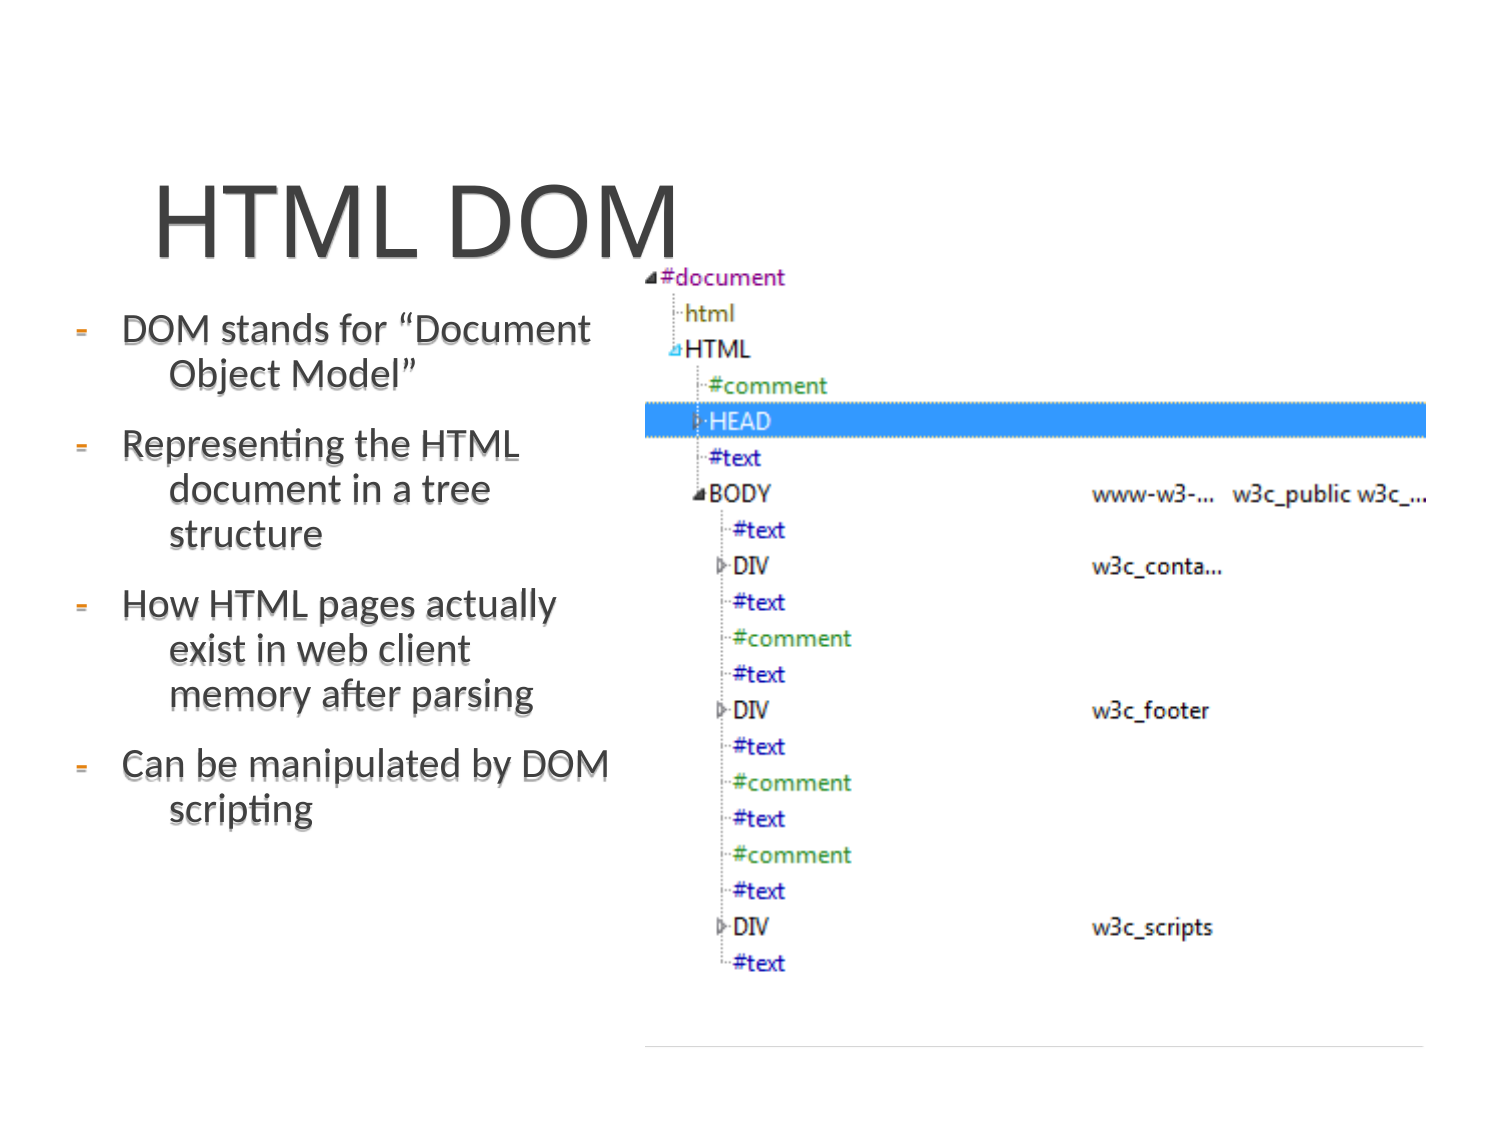

# HTML DOM
DOM stands for “Document Object Model”
Representing the HTML document in a tree structure
How HTML pages actually exist in web client memory after parsing
Can be manipulated by DOM scripting
Copyright © Ricci IEONG for UST training 2024
32